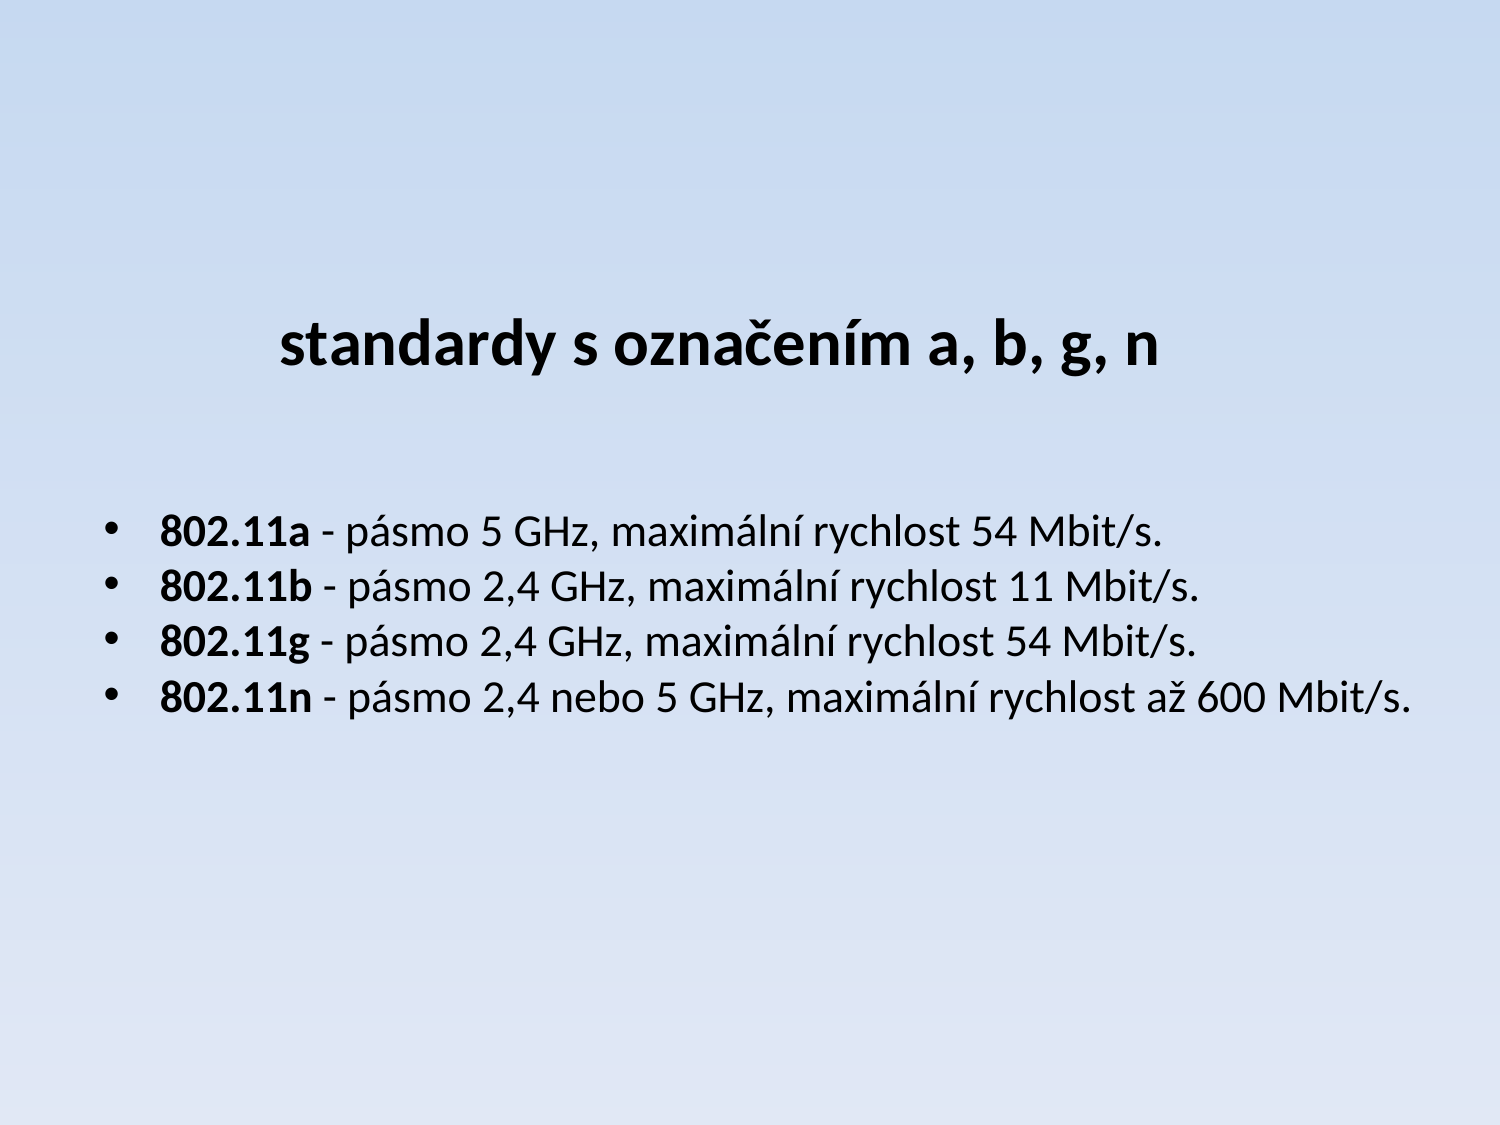

standardy s označením a, b, g, n
# 802.11a - pásmo 5 GHz, maximální rychlost 54 Mbit/s.
802.11b - pásmo 2,4 GHz, maximální rychlost 11 Mbit/s.
802.11g - pásmo 2,4 GHz, maximální rychlost 54 Mbit/s.
802.11n - pásmo 2,4 nebo 5 GHz, maximální rychlost až 600 Mbit/s.